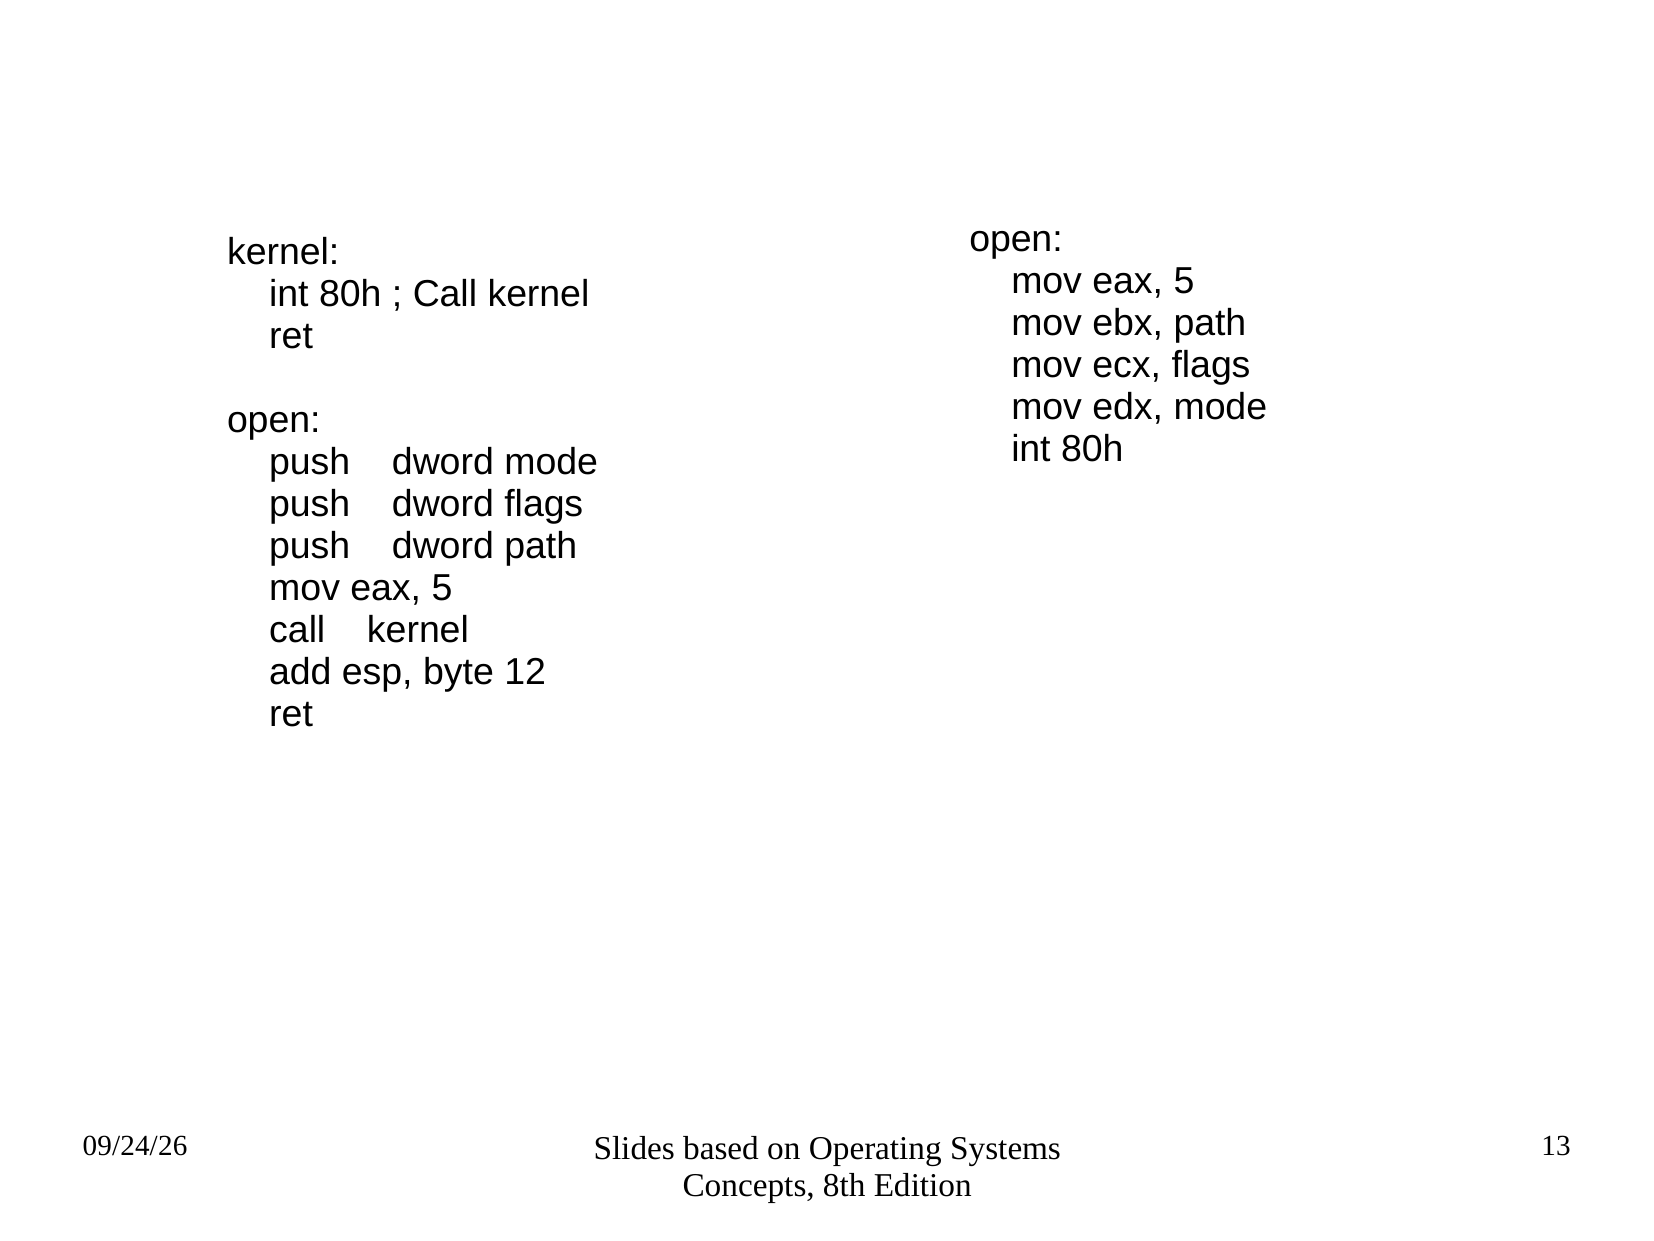

open:
 mov eax, 5
 mov ebx, path
 mov ecx, flags
 mov edx, mode
 int 80h
kernel:
 int 80h ; Call kernel
 ret
open:
 push dword mode
 push dword flags
 push dword path
 mov eax, 5
 call kernel
 add esp, byte 12
 ret
13